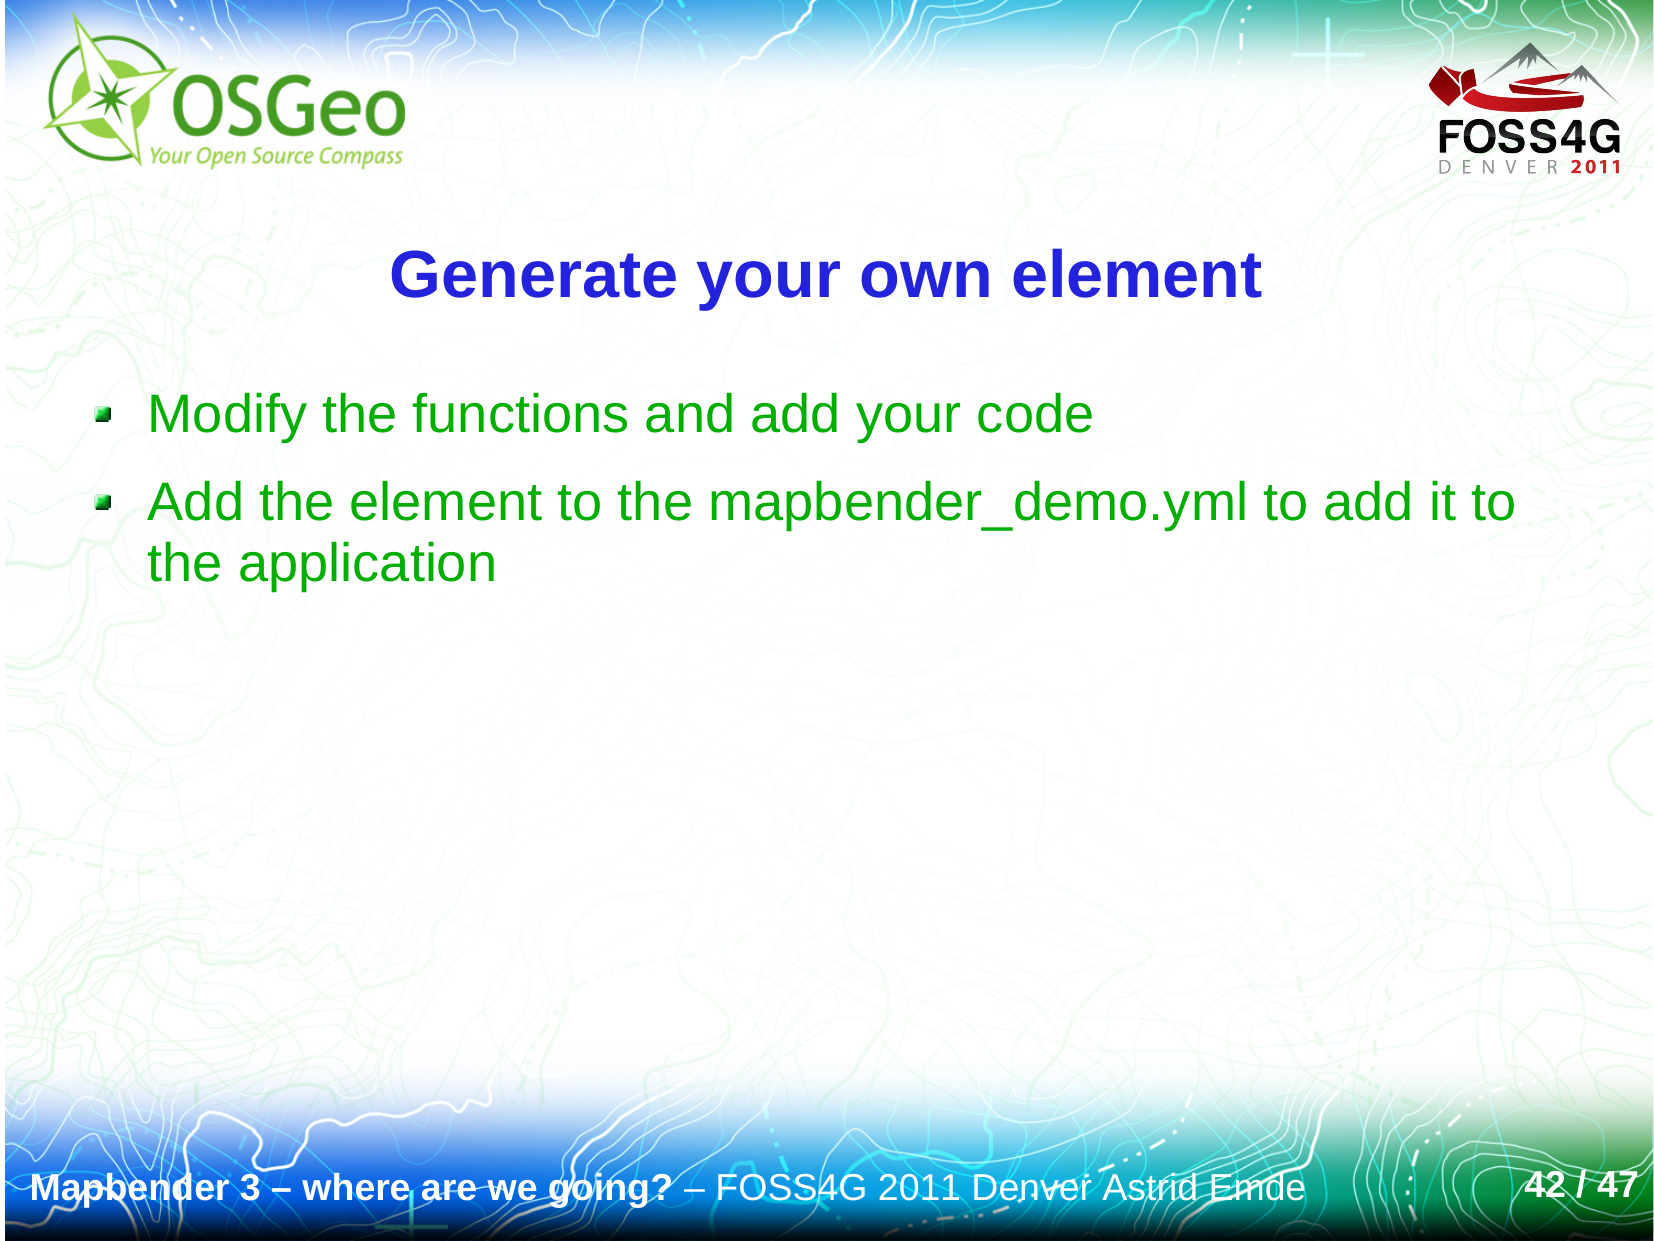

# Generate your own element
Modify the functions and add your code
Add the element to the mapbender_demo.yml to add it to the application